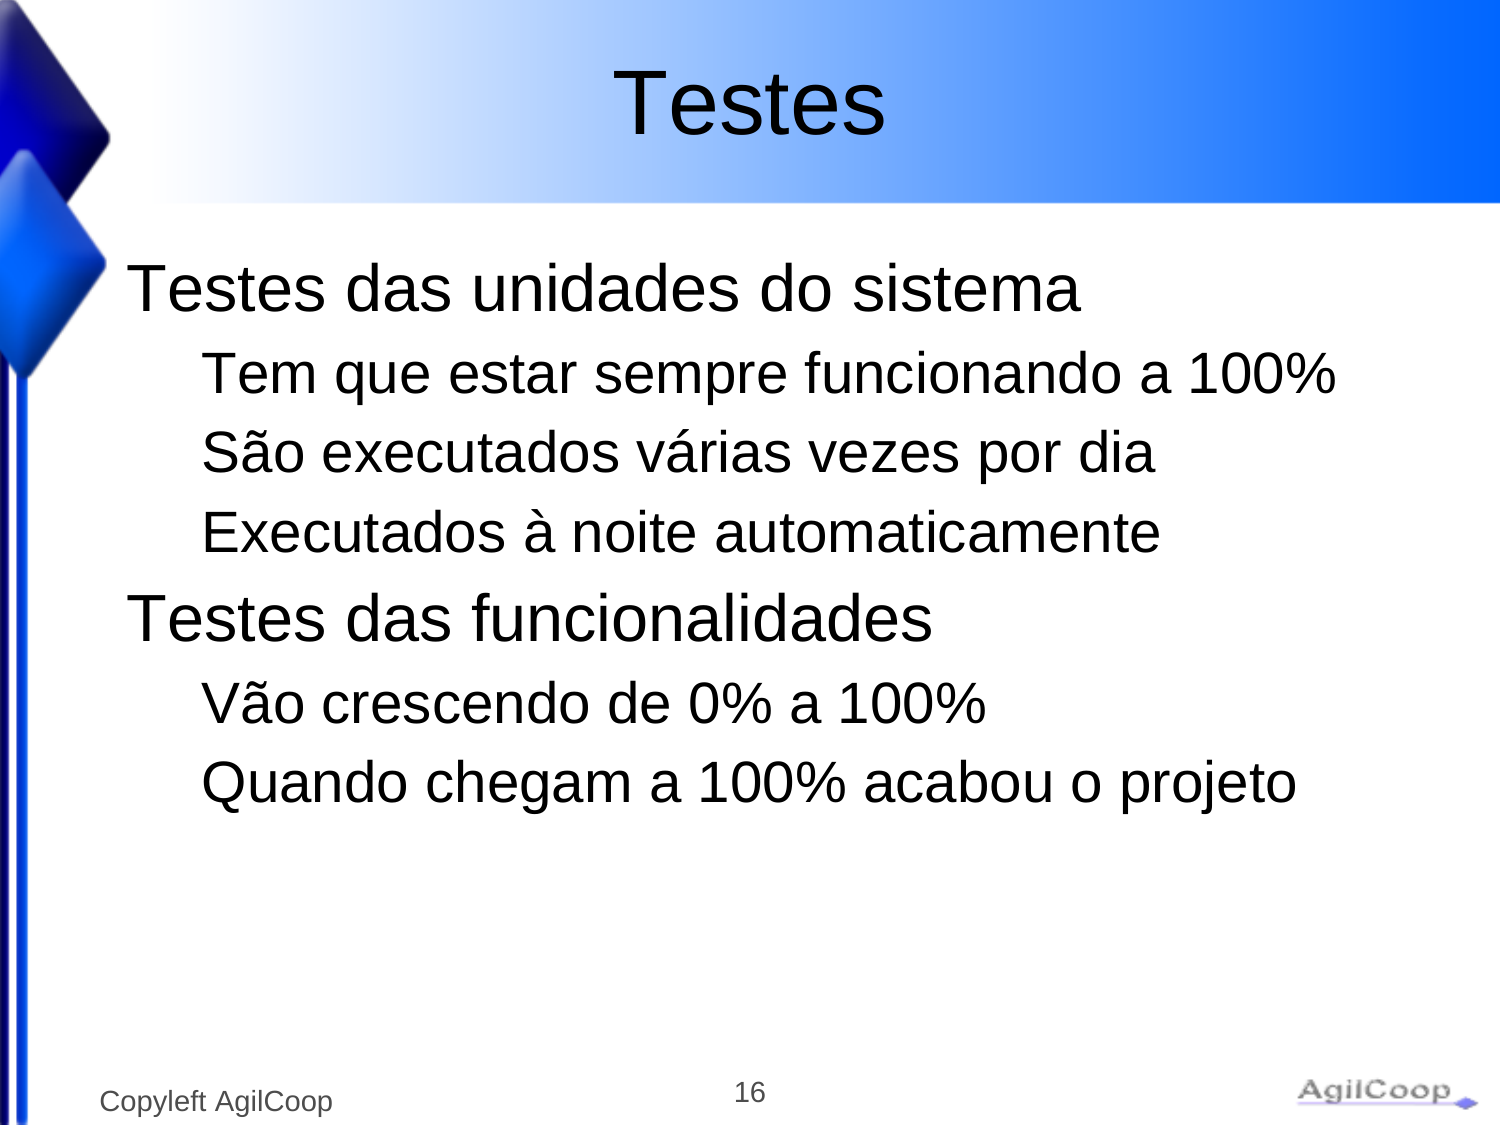

# Testes
Testes das unidades do sistema
Tem que estar sempre funcionando a 100%
São executados várias vezes por dia
Executados à noite automaticamente
Testes das funcionalidades
Vão crescendo de 0% a 100%
Quando chegam a 100% acabou o projeto
16